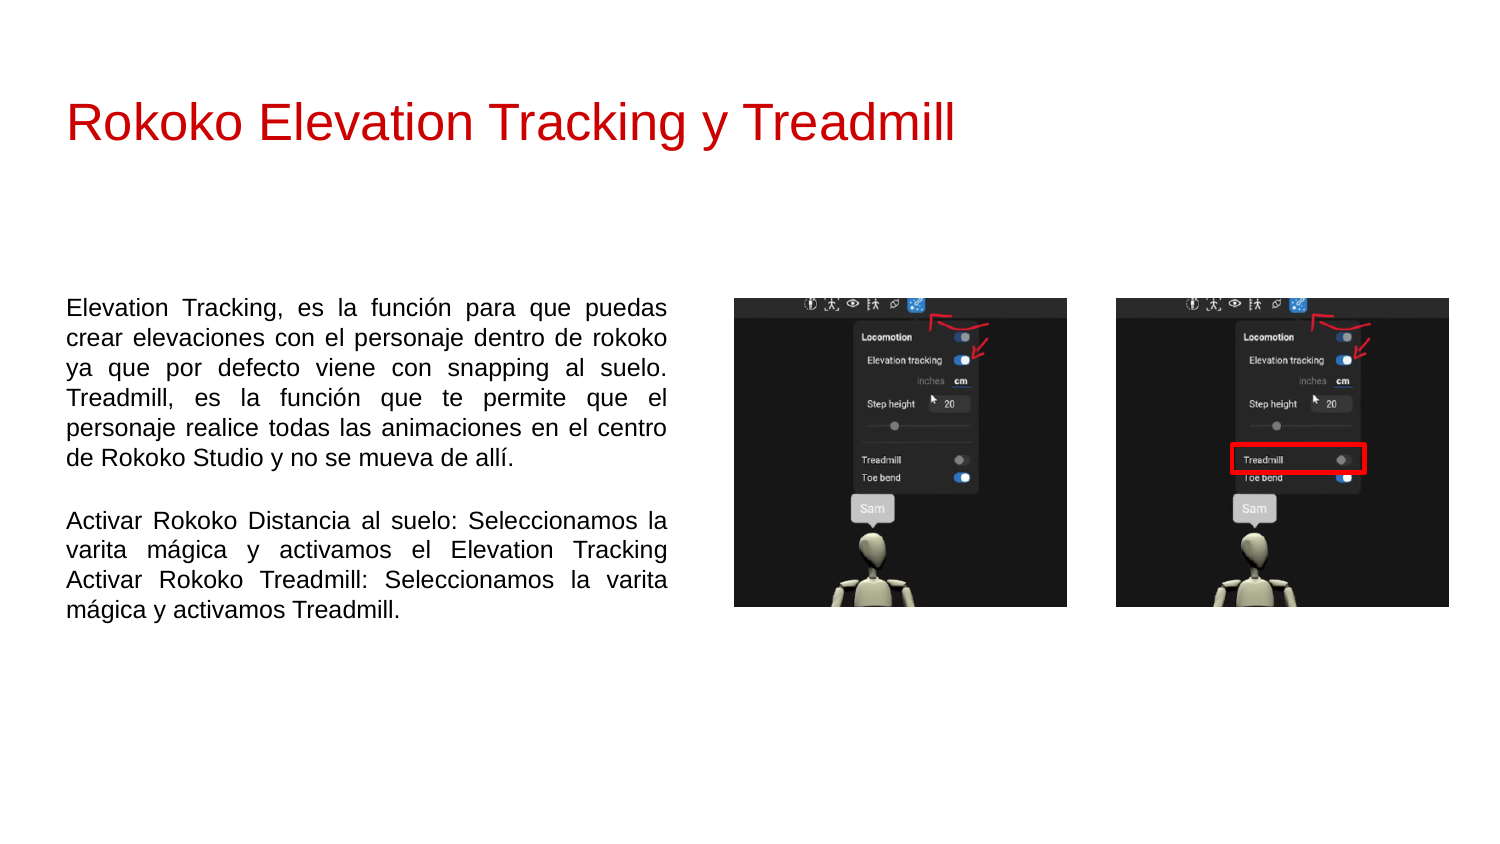

# Rokoko Elevation Tracking y Treadmill
Elevation Tracking, es la función para que puedas crear elevaciones con el personaje dentro de rokoko ya que por defecto viene con snapping al suelo.
Treadmill, es la función que te permite que el personaje realice todas las animaciones en el centro de Rokoko Studio y no se mueva de allí.
Activar Rokoko Distancia al suelo: Seleccionamos la varita mágica y activamos el Elevation Tracking
Activar Rokoko Treadmill: Seleccionamos la varita mágica y activamos Treadmill.